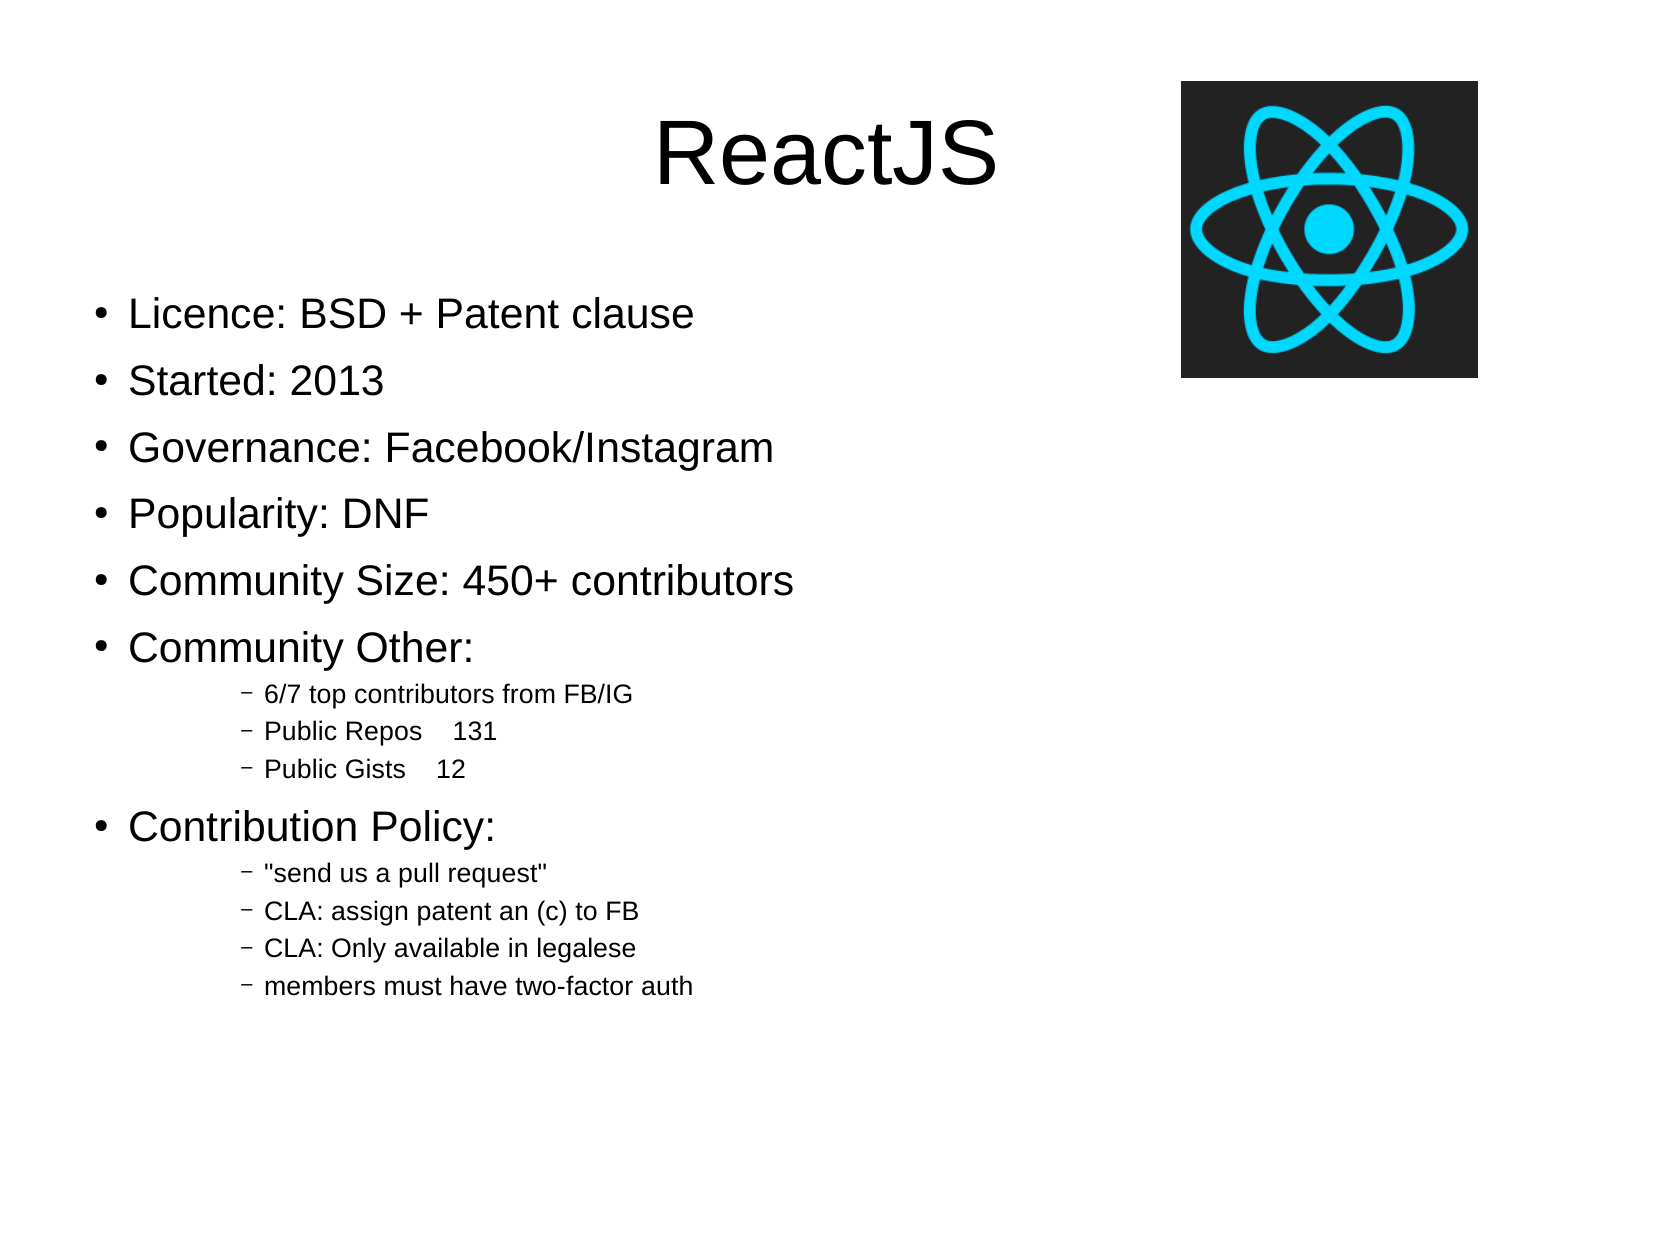

# ReactJS
Licence: BSD + Patent clause
Started: 2013
Governance: Facebook/Instagram
Popularity: DNF
Community Size: 450+ contributors
Community Other:
6/7 top contributors from FB/IG
Public Repos 131
Public Gists 12
Contribution Policy:
"send us a pull request"
CLA: assign patent an (c) to FB
CLA: Only available in legalese
members must have two-factor auth